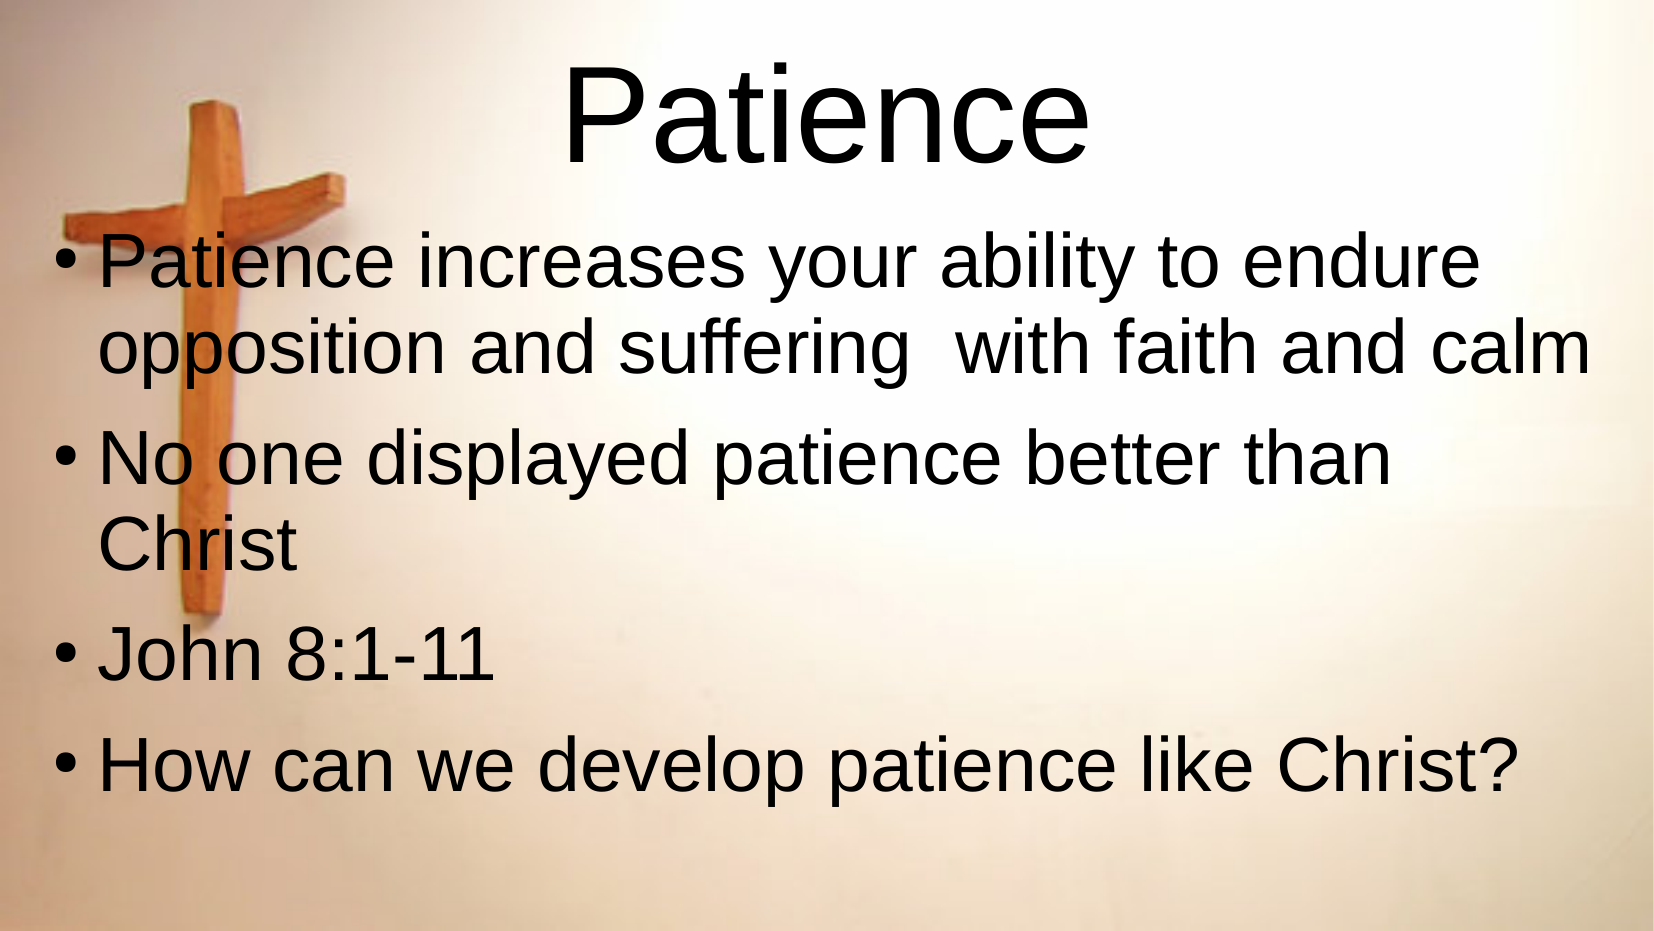

# Patience
Patience increases your ability to endure opposition and suffering with faith and calm
No one displayed patience better than Christ
John 8:1-11
How can we develop patience like Christ?